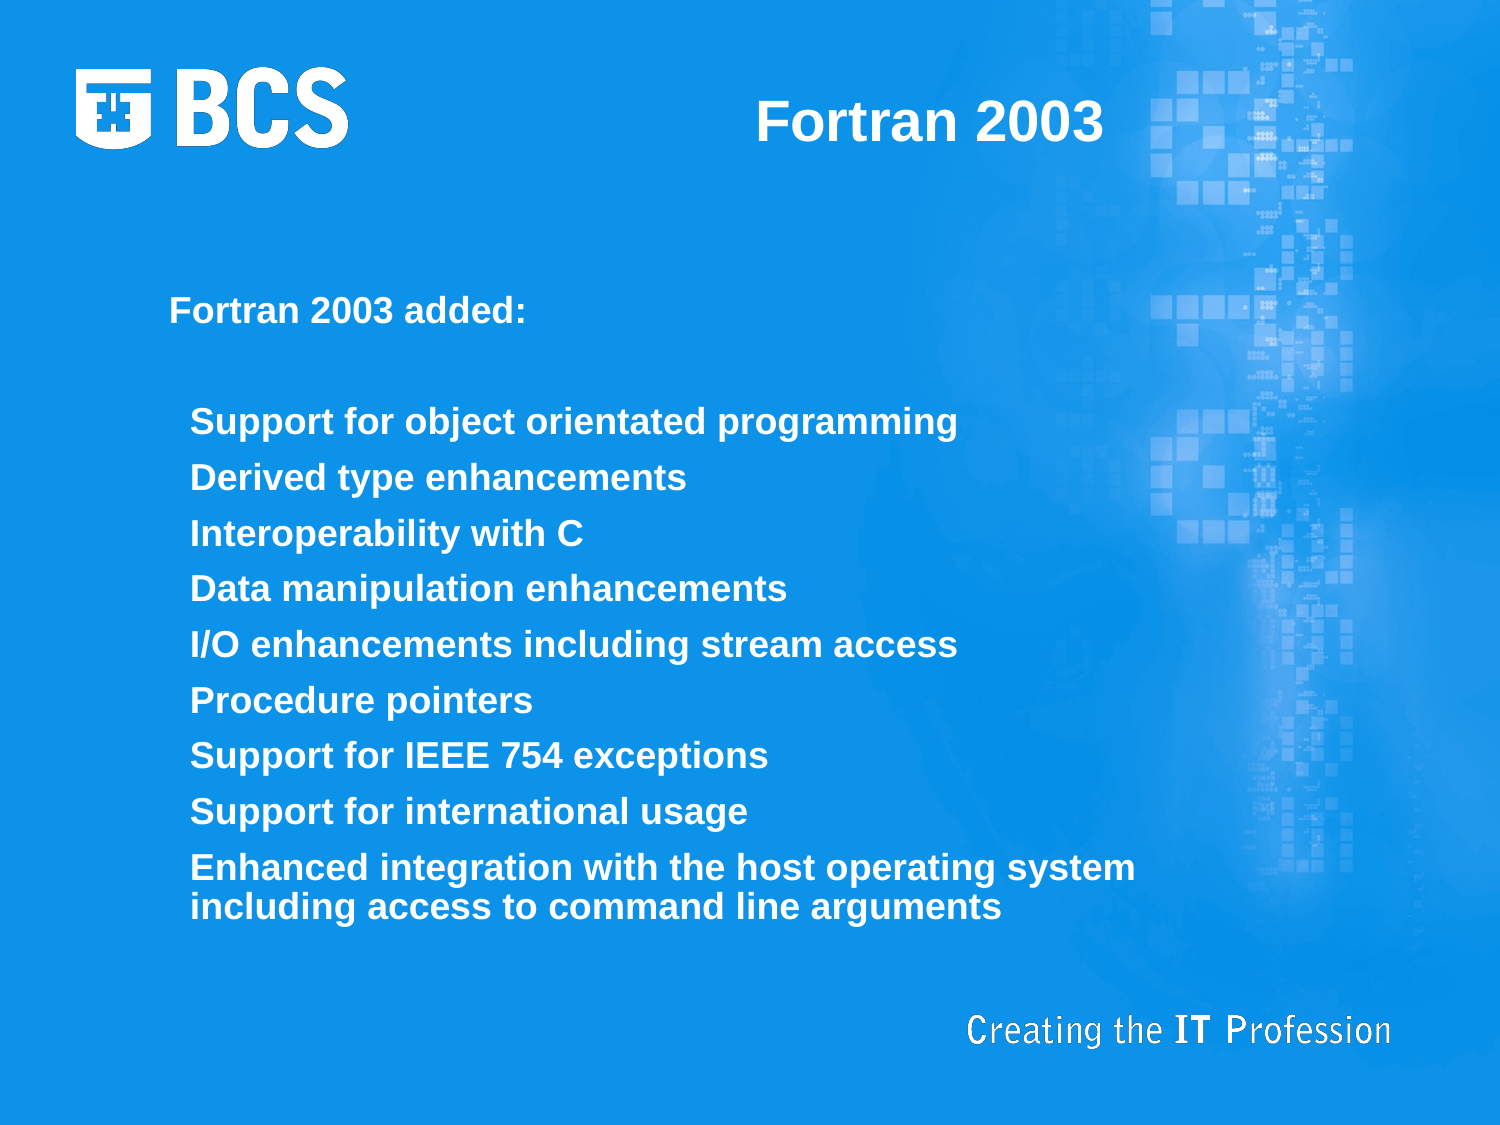

# Fortran 2003
Fortran 2003 added:
 Support for object orientated programming
 Derived type enhancements
 Interoperability with C
 Data manipulation enhancements
 I/O enhancements including stream access
 Procedure pointers
 Support for IEEE 754 exceptions
 Support for international usage
 Enhanced integration with the host operating system 		 including access to command line arguments